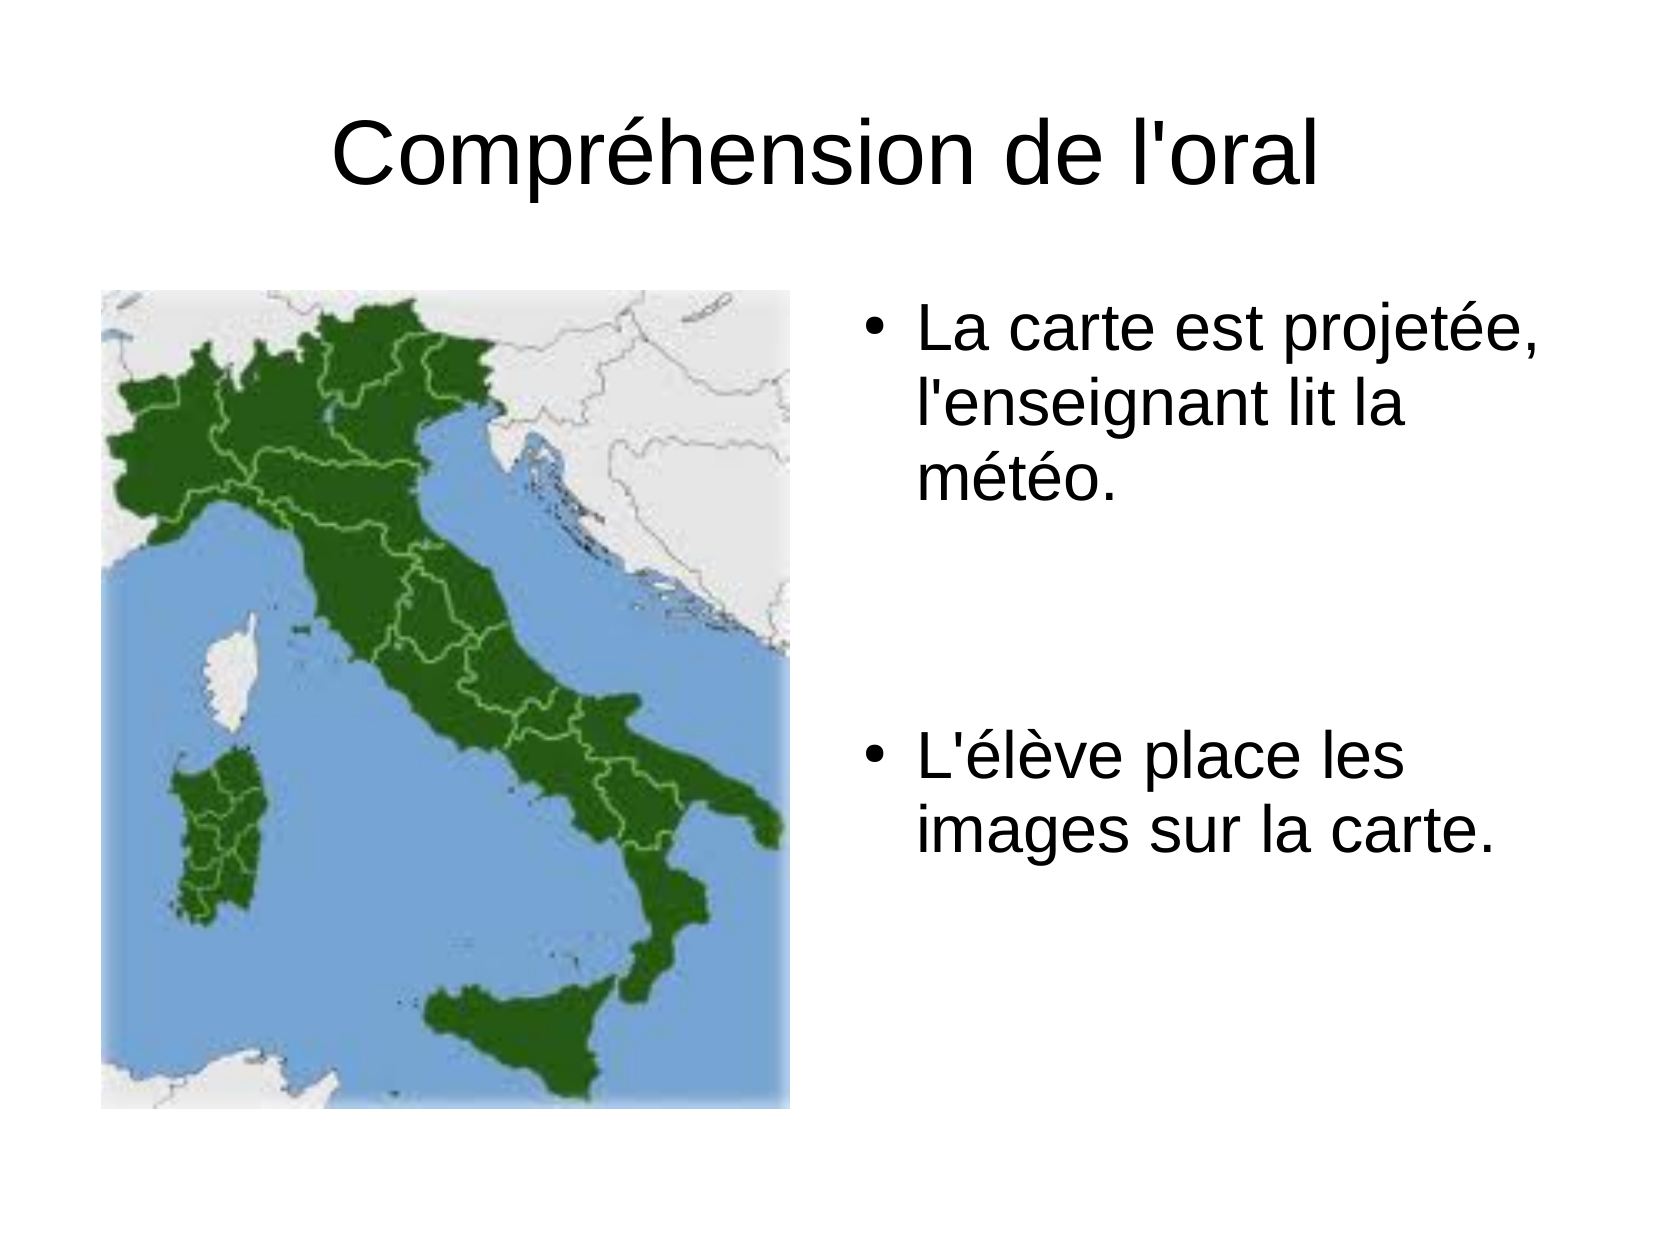

# Compréhension de l'oral
La carte est projetée, l'enseignant lit la météo.
L'élève place les images sur la carte.